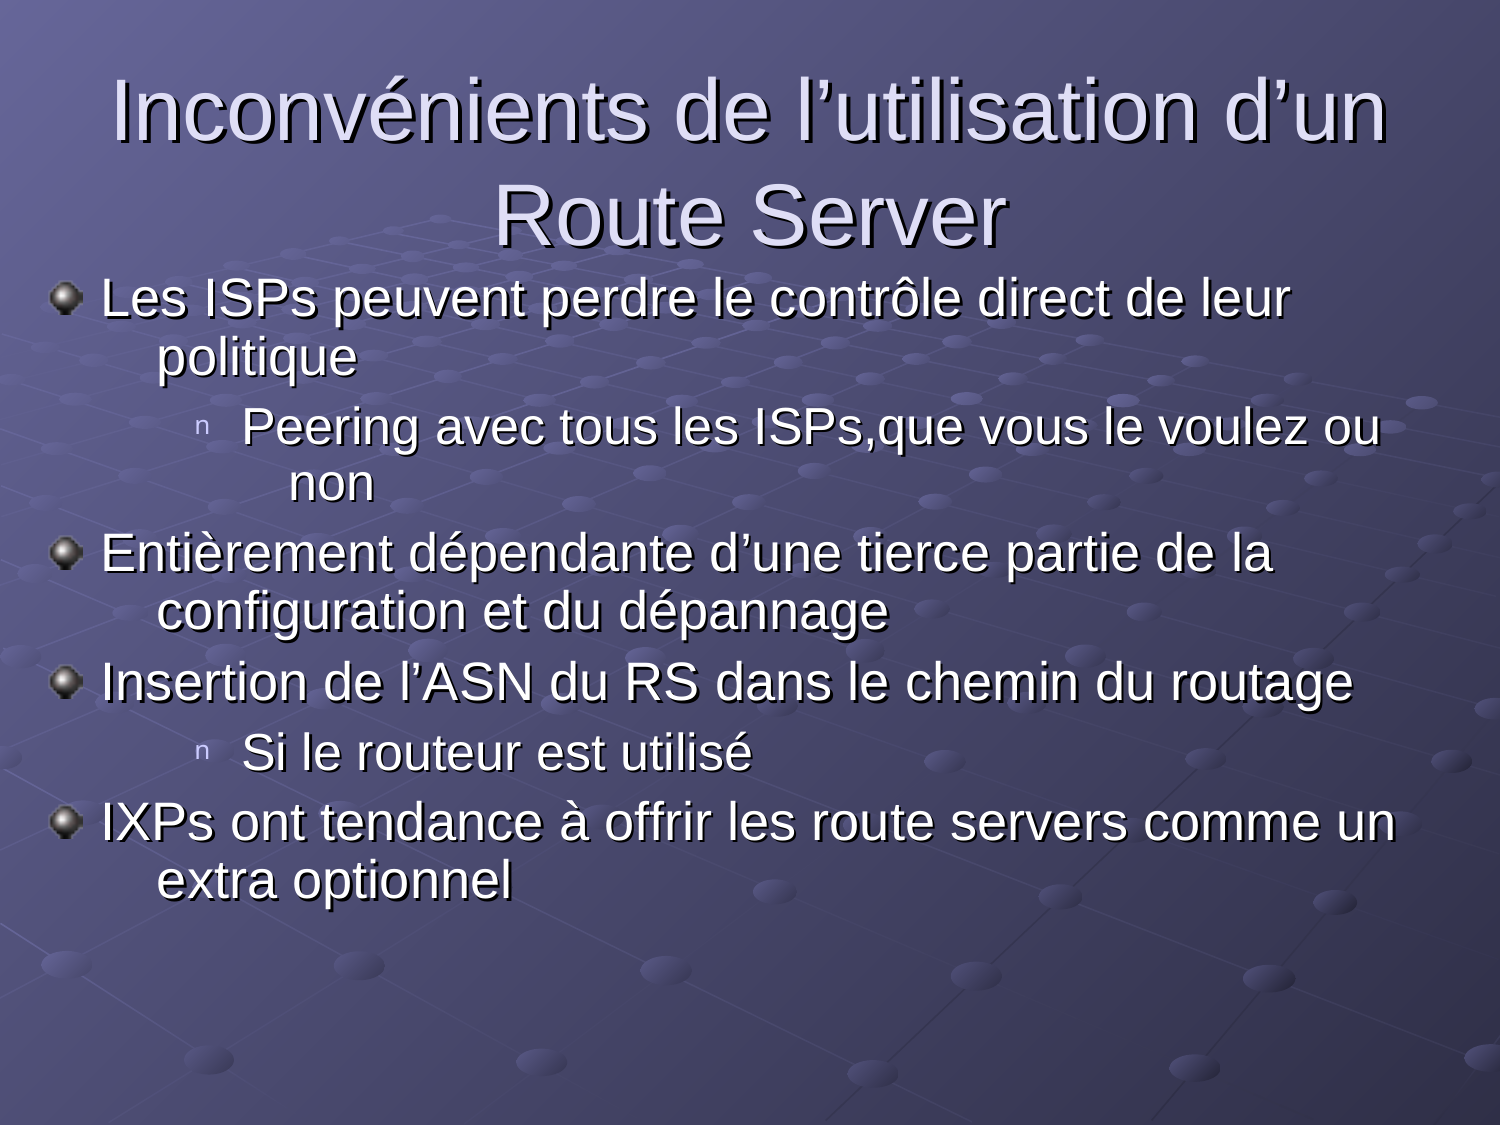

# Inconvénients de l’utilisation d’un Route Server
Les ISPs peuvent perdre le contrôle direct de leur politique
Peering avec tous les ISPs,que vous le voulez ou non
Entièrement dépendante d’une tierce partie de la configuration et du dépannage
Insertion de l’ASN du RS dans le chemin du routage
Si le routeur est utilisé
IXPs ont tendance à offrir les route servers comme un extra optionnel